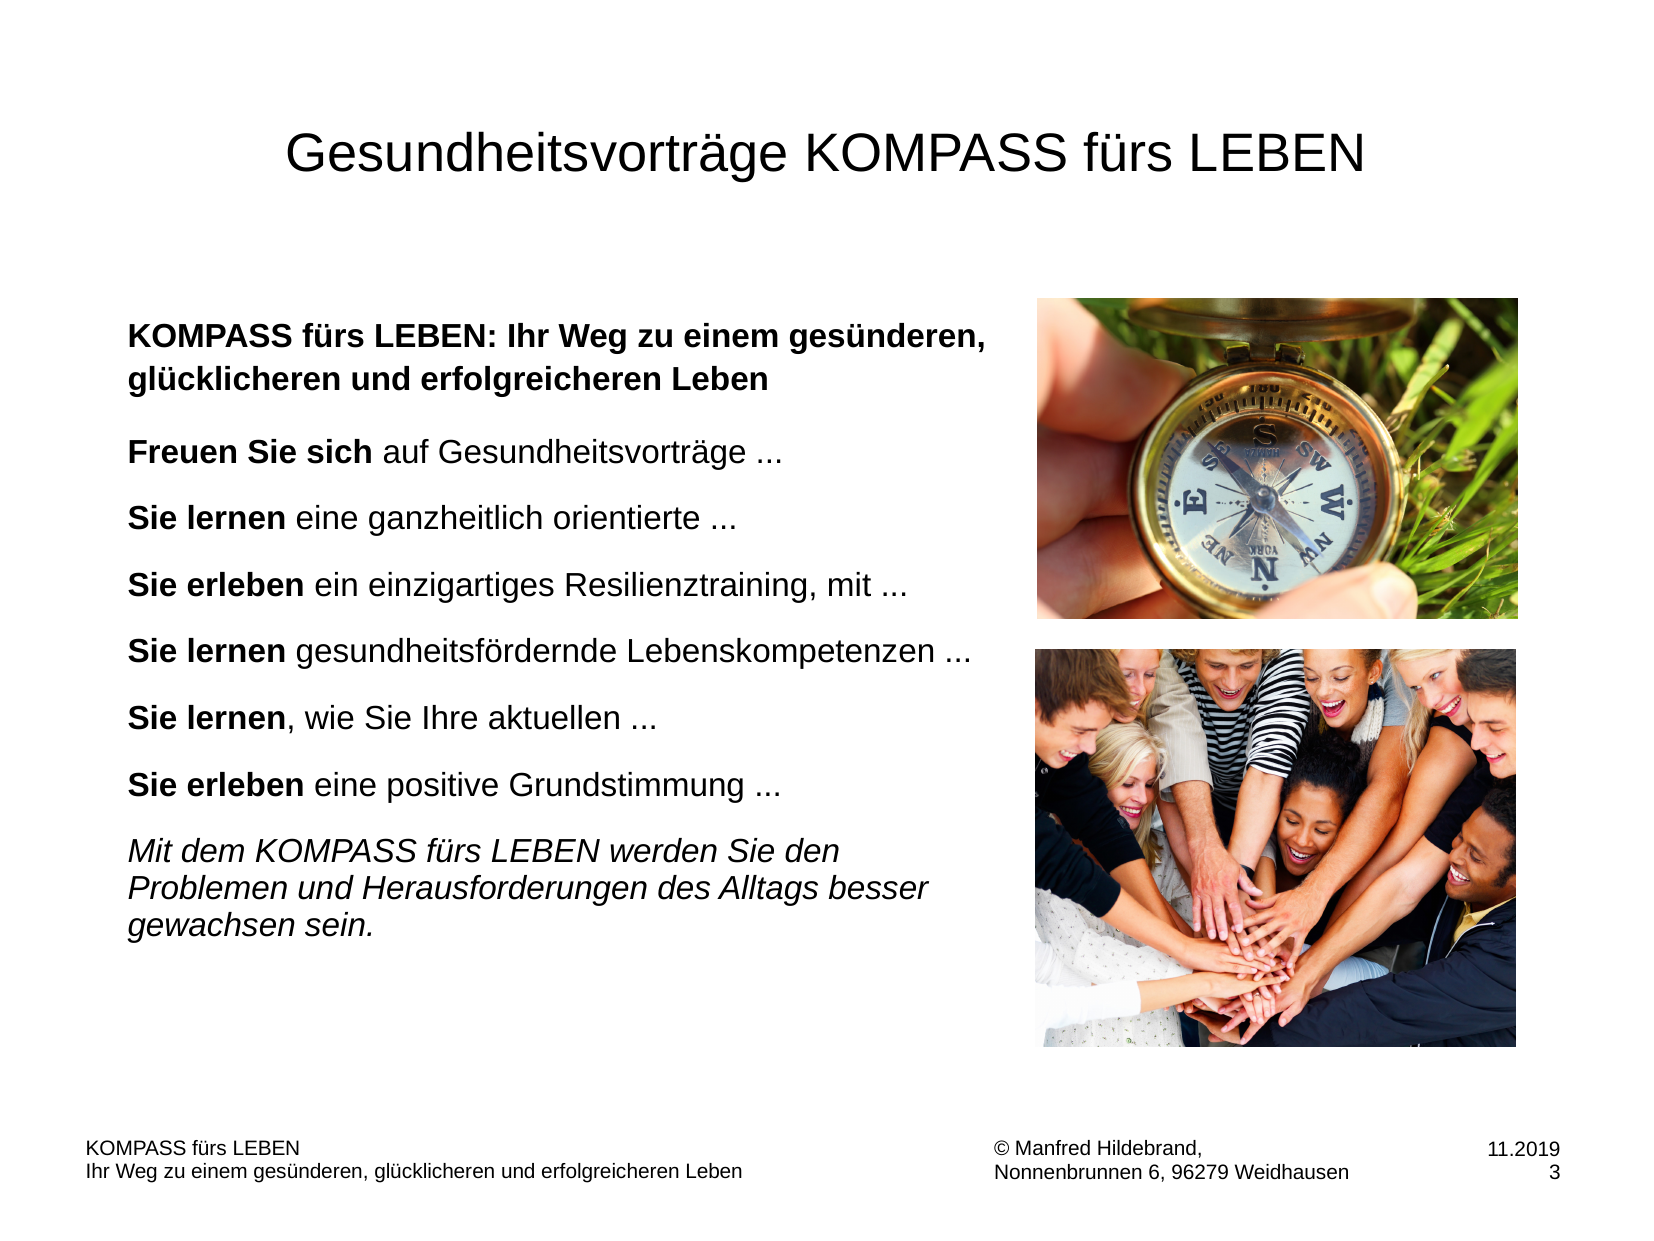

# Gesundheitsvorträge KOMPASS fürs LEBEN
KOMPASS fürs LEBEN: Ihr Weg zu einem gesünderen,
glücklicheren und erfolgreicheren Leben
Freuen Sie sich auf Gesundheitsvorträge ...
Sie lernen eine ganzheitlich orientierte ...
Sie erleben ein einzigartiges Resilienztraining, mit ...
Sie lernen gesundheitsfördernde Lebenskompetenzen ...
Sie lernen, wie Sie Ihre aktuellen ...
Sie erleben eine positive Grundstimmung ...
Mit dem KOMPASS fürs LEBEN werden Sie den
Problemen und Herausforderungen des Alltags besser
gewachsen sein.
KOMPASS fürs LEBEN
Ihr Weg zu einem gesünderen, glücklicheren und erfolgreicheren Leben
© Manfred Hildebrand,
Nonnenbrunnen 6, 96279 Weidhausen
11.2019
3